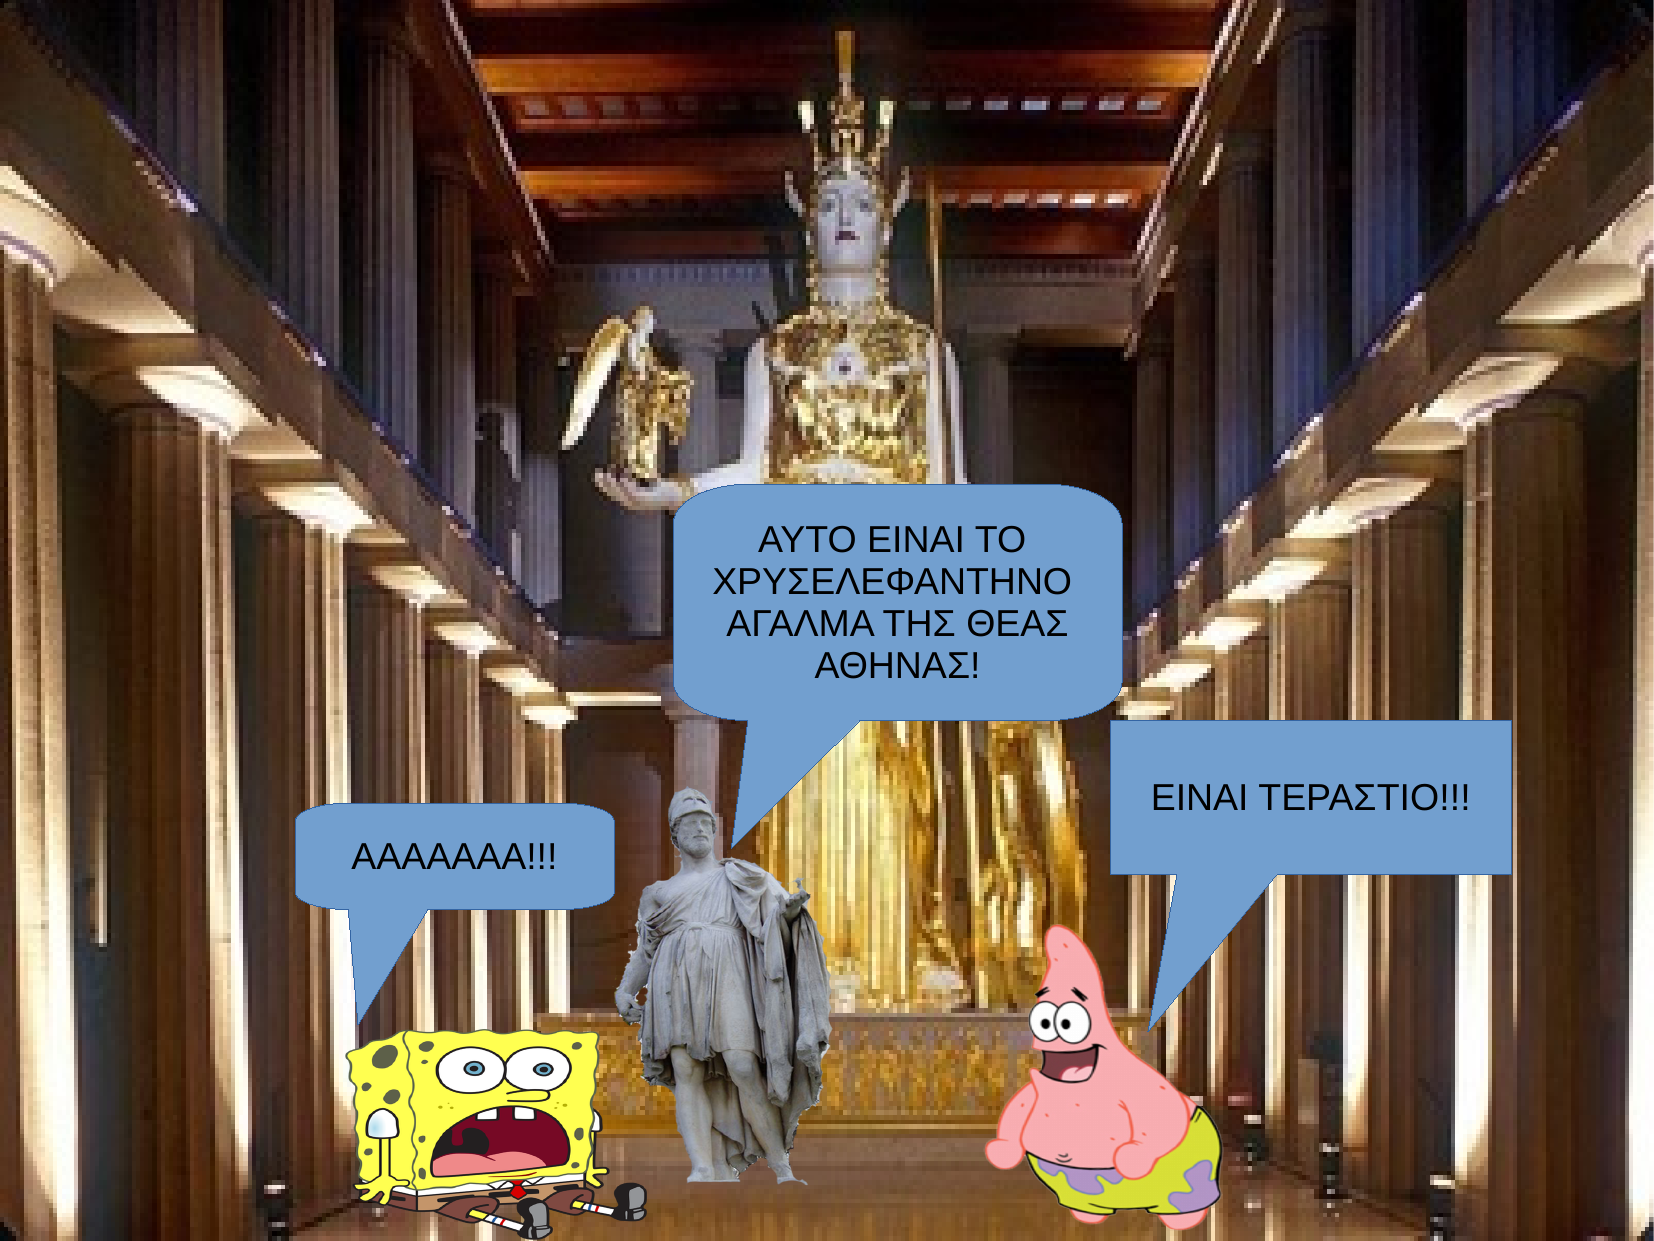

ΑΥΤΟ ΕΙΝΑΙ ΤΟ
ΧΡΥΣΕΛΕΦΑΝΤΗΝΟ
ΑΓΑΛΜΑ ΤΗΣ ΘΕΑΣ
ΑΘΗΝΑΣ!
ΕΙΝΑΙ ΤΕΡΑΣΤΙΟ!!!
ΑΑΑΑΑΑΑ!!!